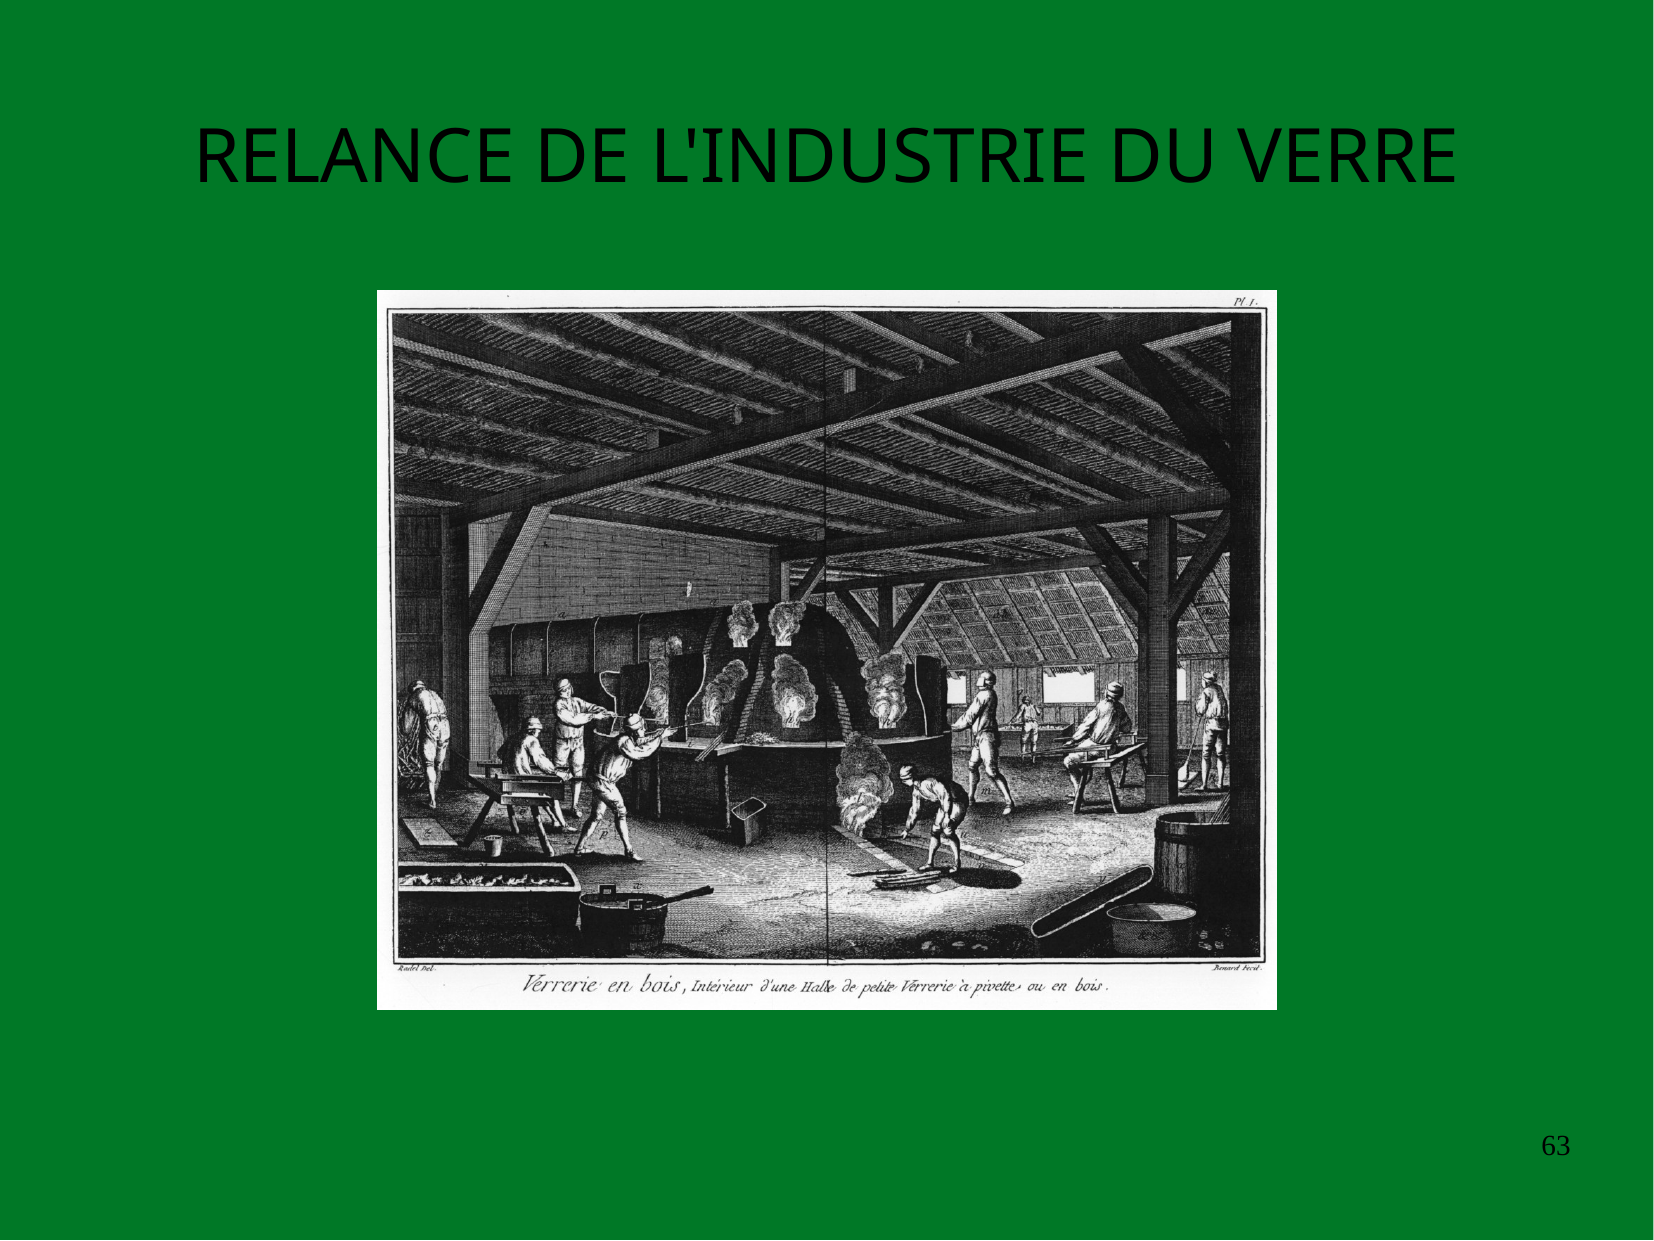

# RELANCE DE L'INDUSTRIE DU VERRE
63